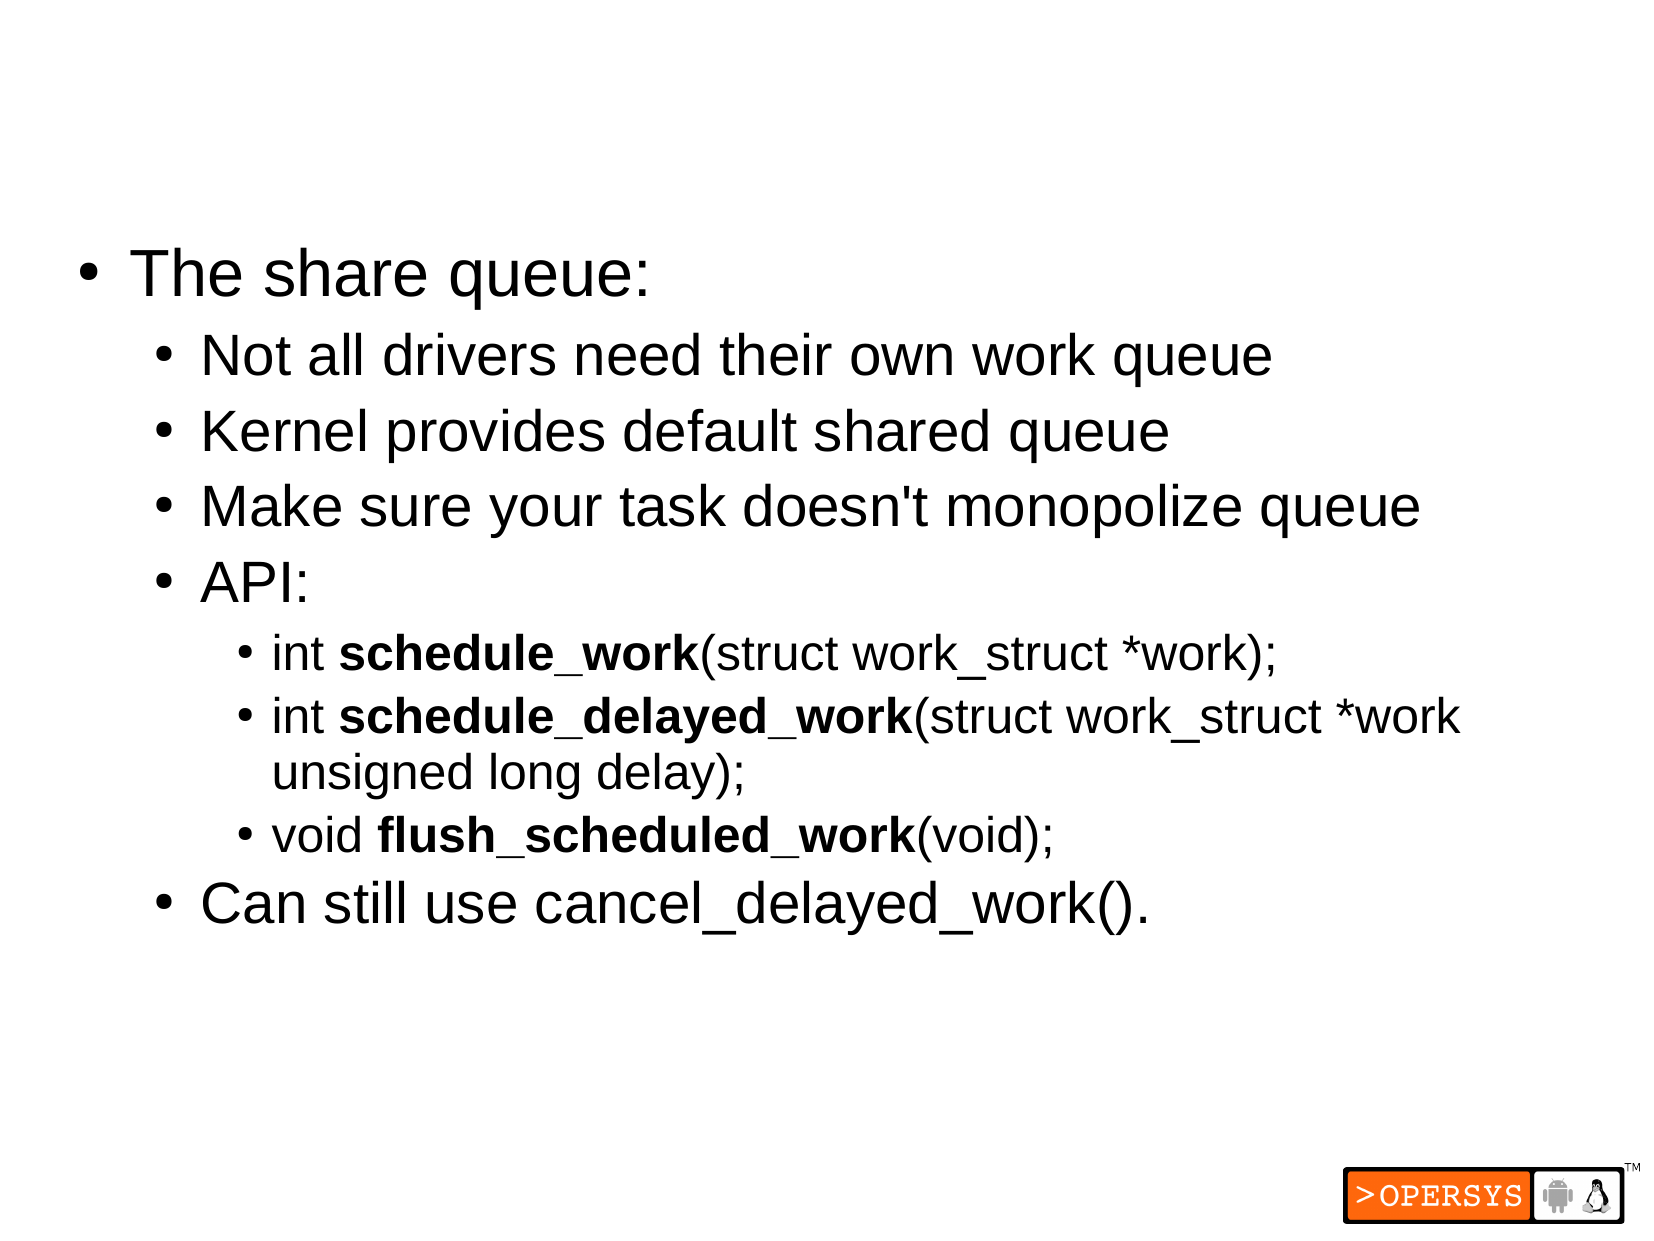

# The share queue:
Not all drivers need their own work queue
Kernel provides default shared queue
Make sure your task doesn't monopolize queue
API:
int schedule_work(struct work_struct *work);
int schedule_delayed_work(struct work_struct *work unsigned long delay);
void flush_scheduled_work(void);
Can still use cancel_delayed_work().